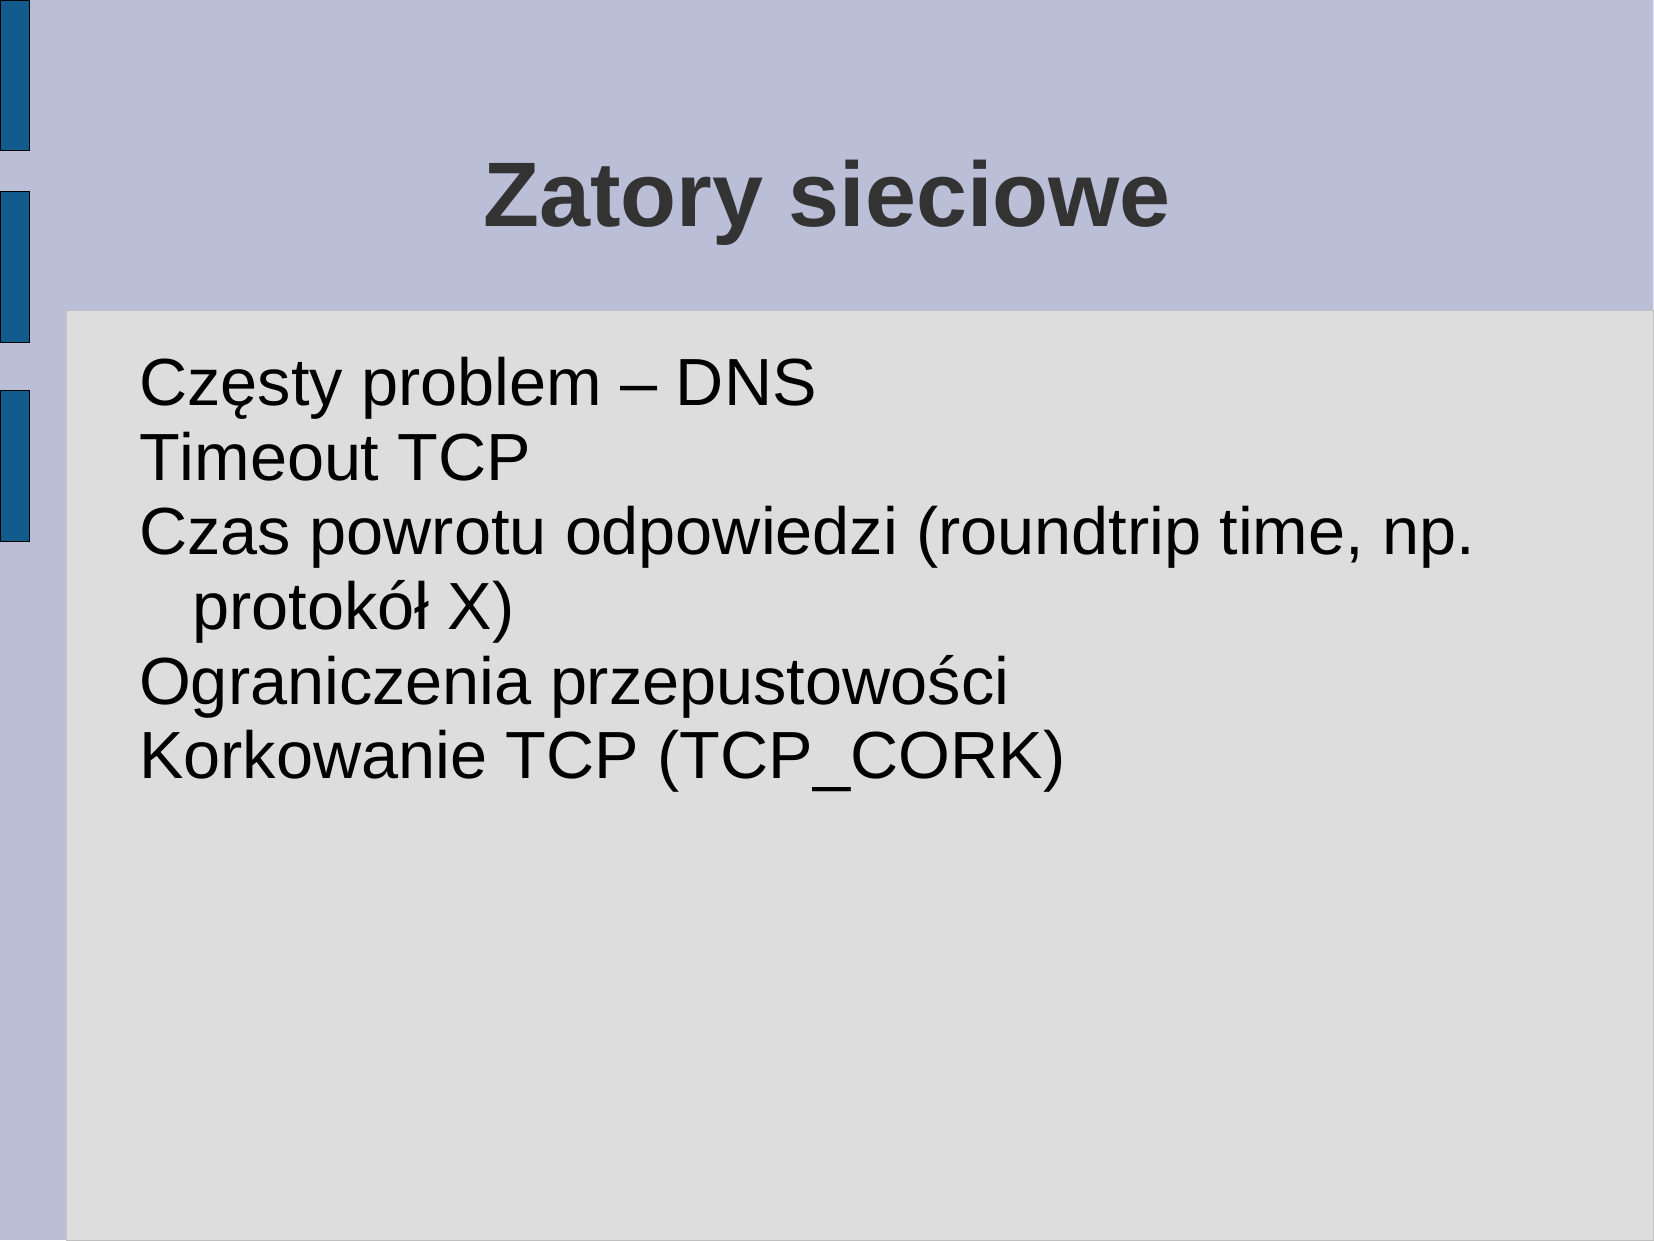

# Zatory sieciowe
Częsty problem – DNS
Timeout TCP
Czas powrotu odpowiedzi (roundtrip time, np. protokół X)
Ograniczenia przepustowości
Korkowanie TCP (TCP_CORK)